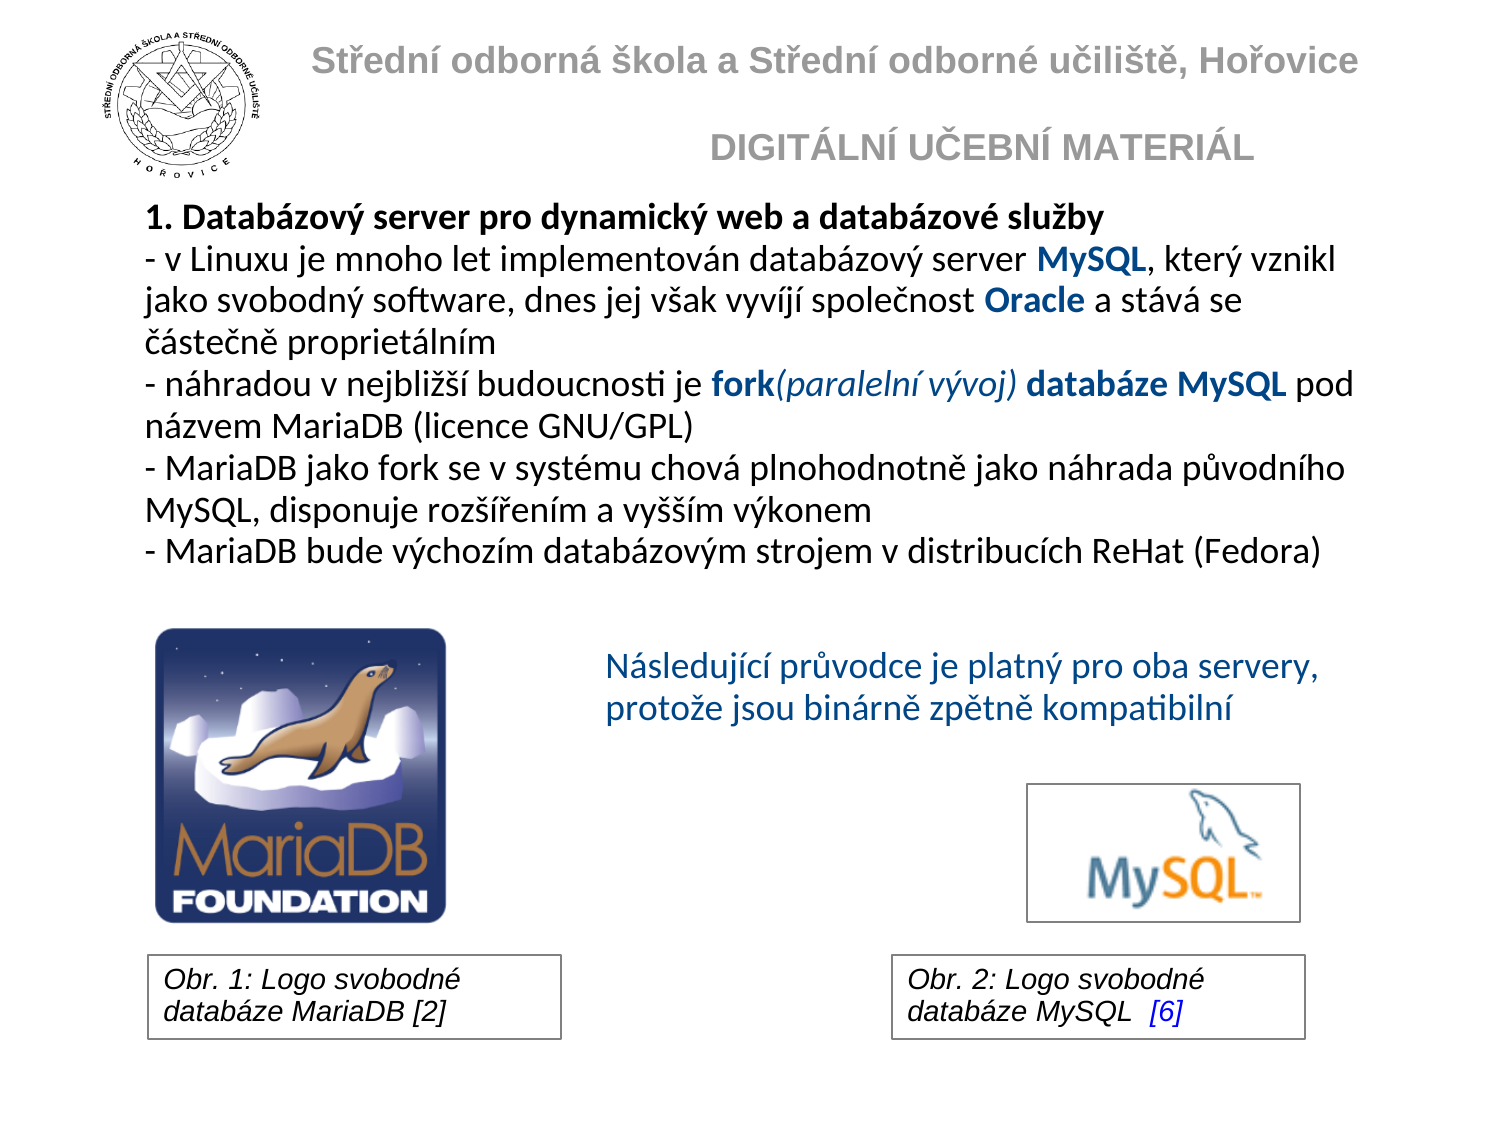

1. Databázový server pro dynamický web a databázové služby
- v Linuxu je mnoho let implementován databázový server MySQL, který vznikl jako svobodný software, dnes jej však vyvíjí společnost Oracle a stává se částečně proprietálním
- náhradou v nejbližší budoucnosti je fork(paralelní vývoj) databáze MySQL pod názvem MariaDB (licence GNU/GPL)
- MariaDB jako fork se v systému chová plnohodnotně jako náhrada původního MySQL, disponuje rozšířením a vyšším výkonem
- MariaDB bude výchozím databázovým strojem v distribucích ReHat (Fedora)
Následující průvodce je platný pro oba servery, protože jsou binárně zpětně kompatibilní
Obr. 1: Logo svobodné databáze MariaDB [2]
Obr. 2: Logo svobodné databáze MySQL [6]